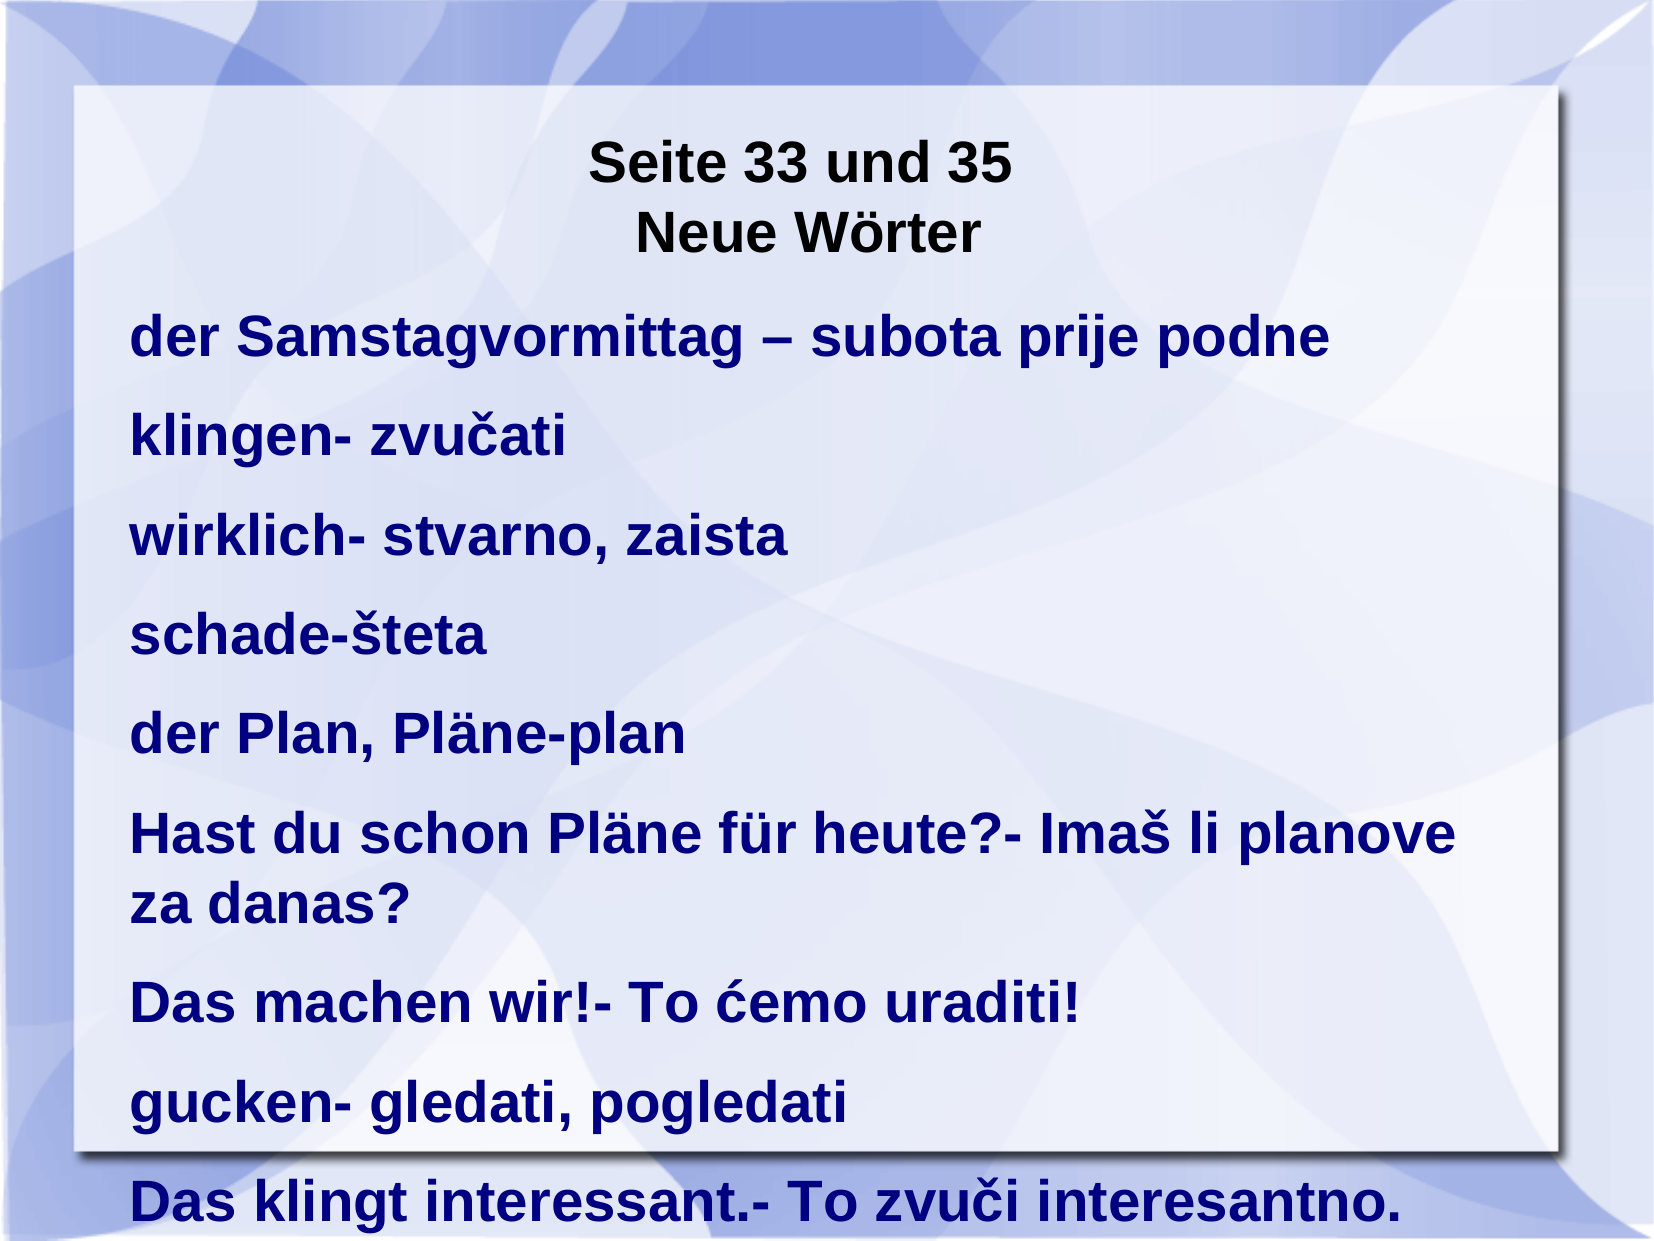

# Seite 33 und 35 Neue Wörter
der Samstagvormittag – subota prije podne
klingen- zvučati
wirklich- stvarno, zaista
schade-šteta
der Plan, Pläne-plan
Hast du schon Pläne für heute?- Imaš li planove za danas?
Das machen wir!- To ćemo uraditi!
gucken- gledati, pogledati
Das klingt interessant.- To zvuči interesantno.
Das geht nicht. To ne može.
Keine Lust.- Nemam volje.
Passt! - Odgovara!